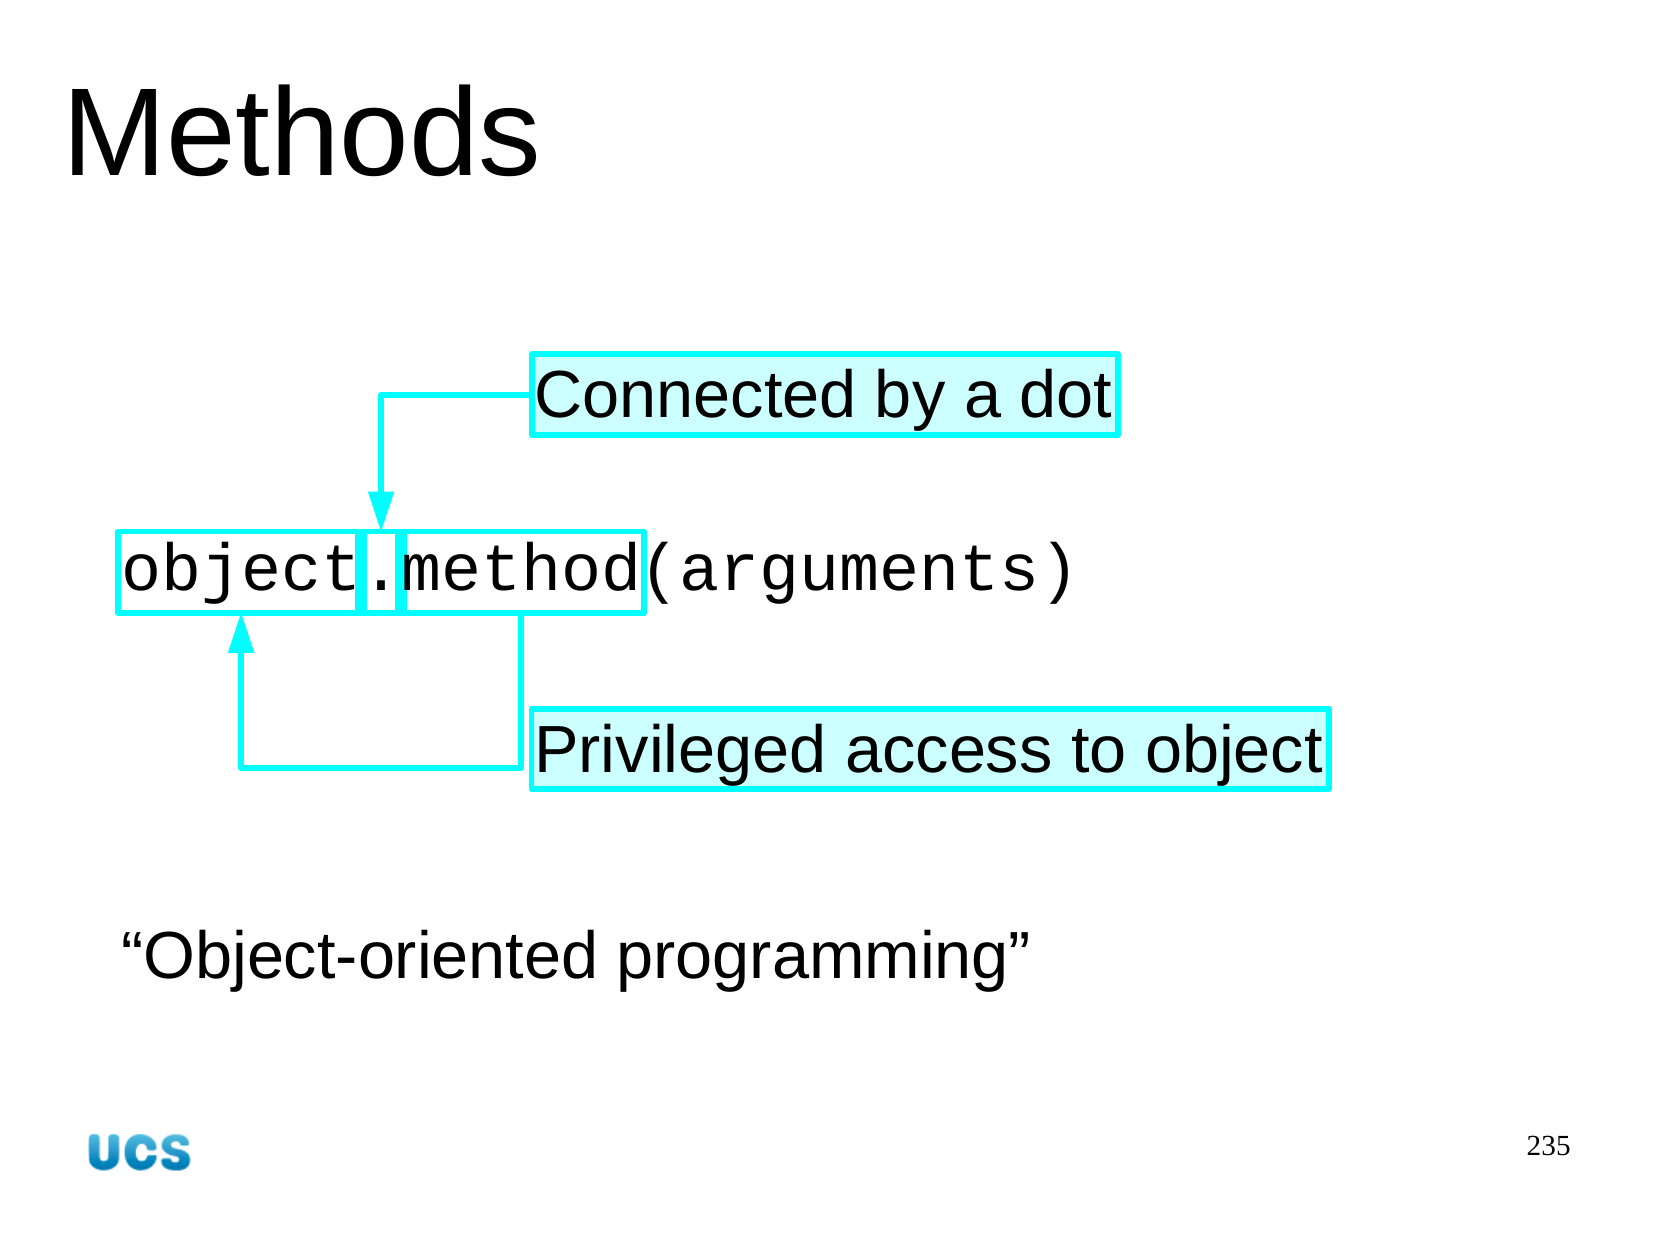

Methods
Connected by a dot
object
.
method
(arguments)
Privileged access to object
“Object-oriented programming”
235